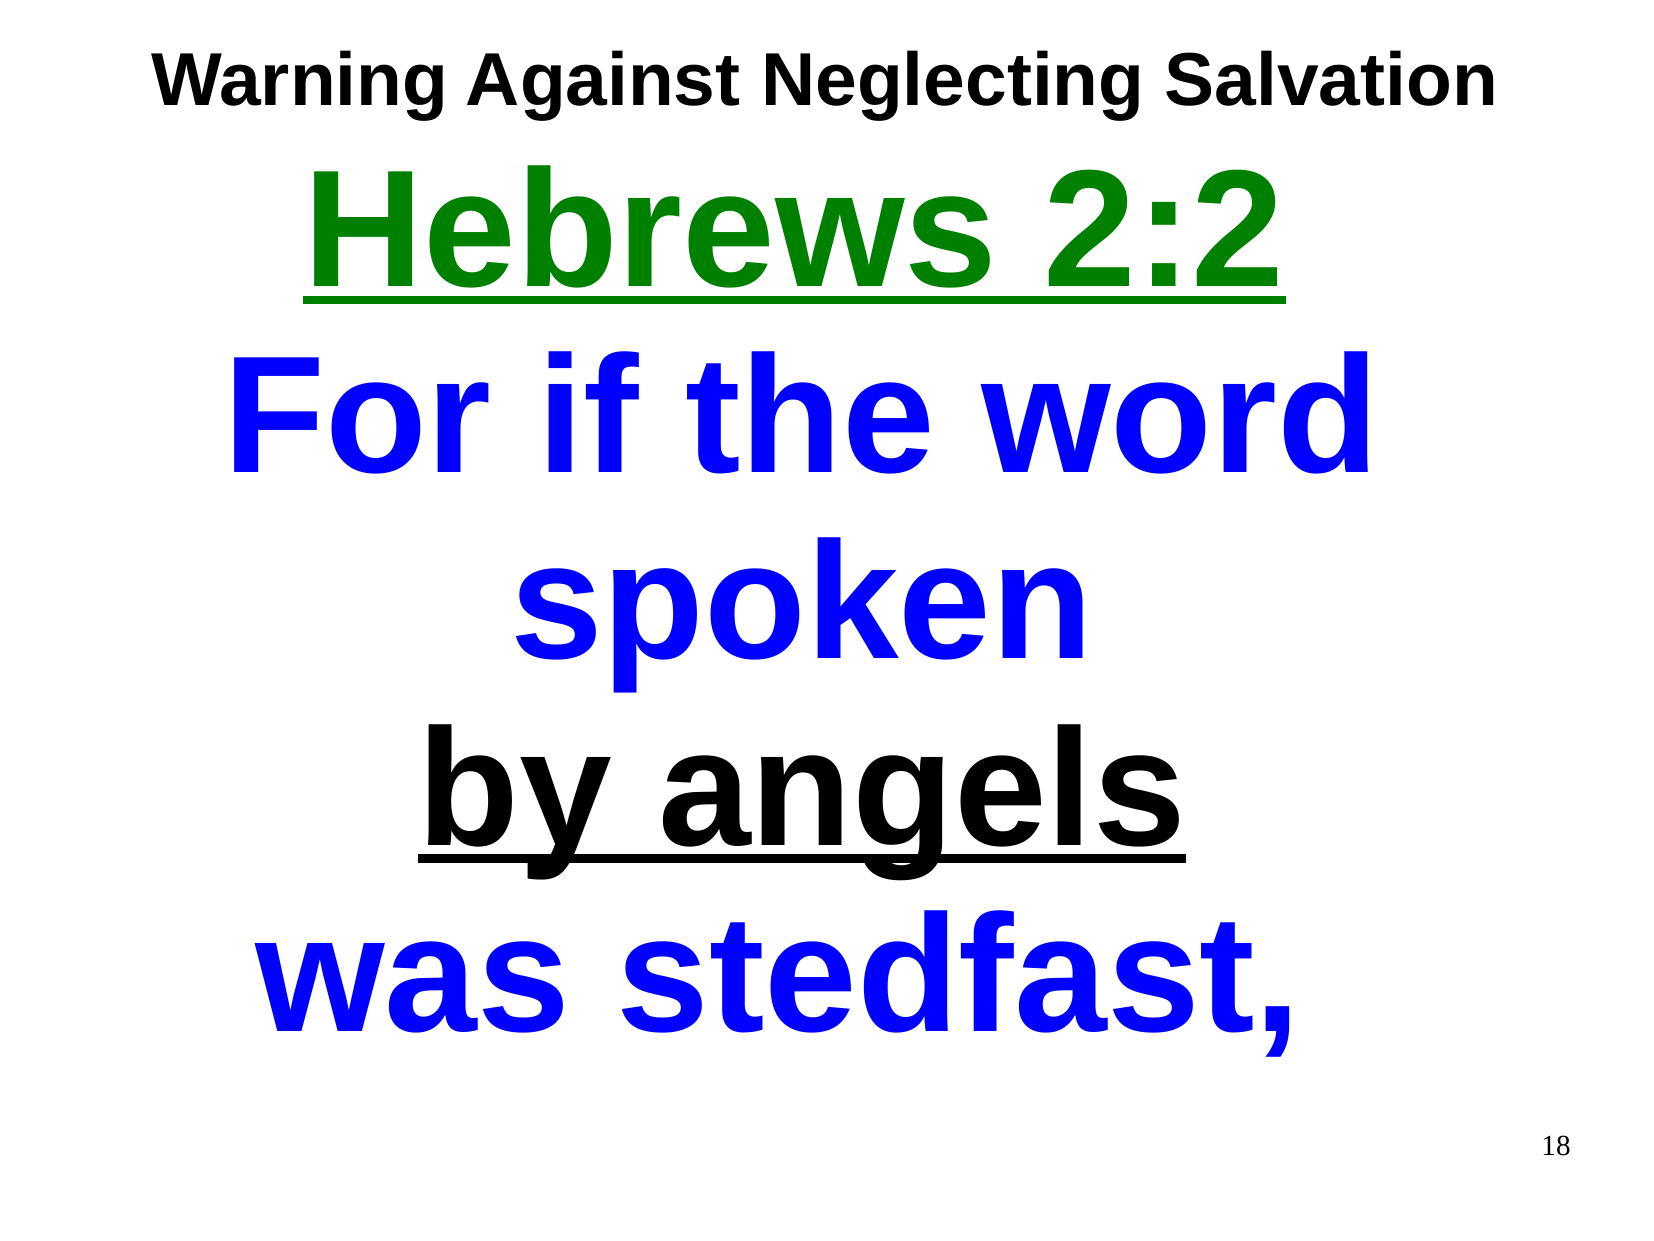

# Warning Against Neglecting Salvation
 Hebrews 2:2 
For if the word
spoken
by angels
was stedfast,
18